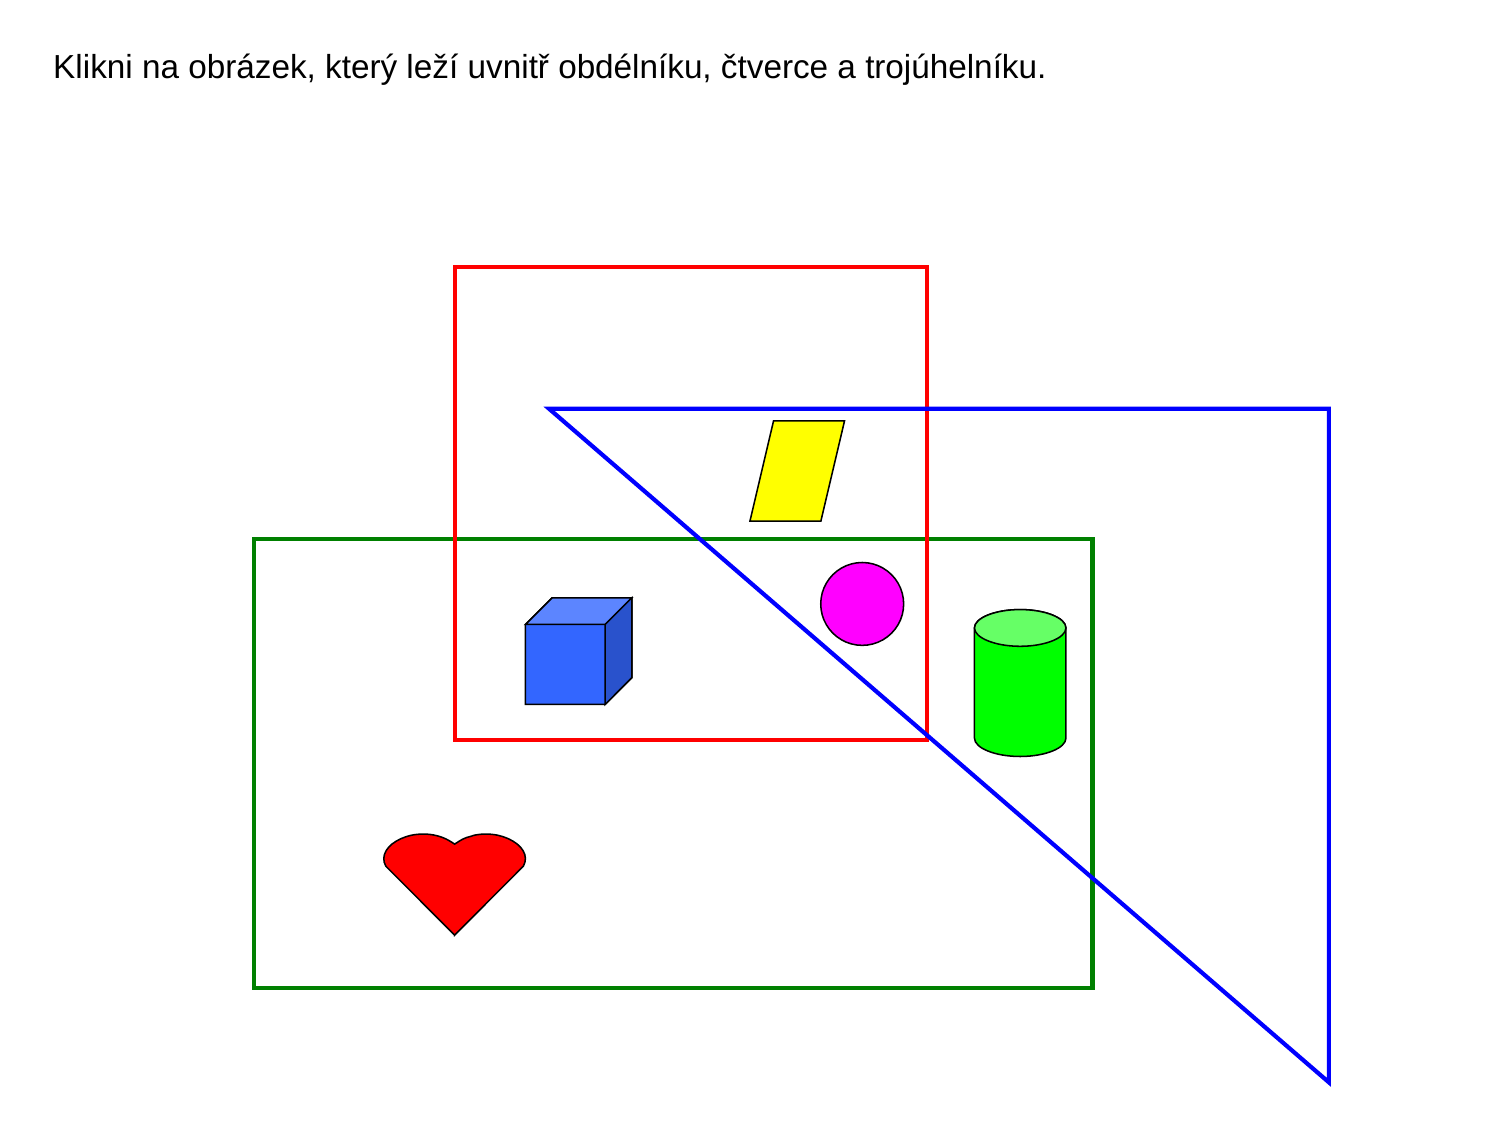

Klikni na obrázek, který leží uvnitř obdélníku, čtverce a trojúhelníku.